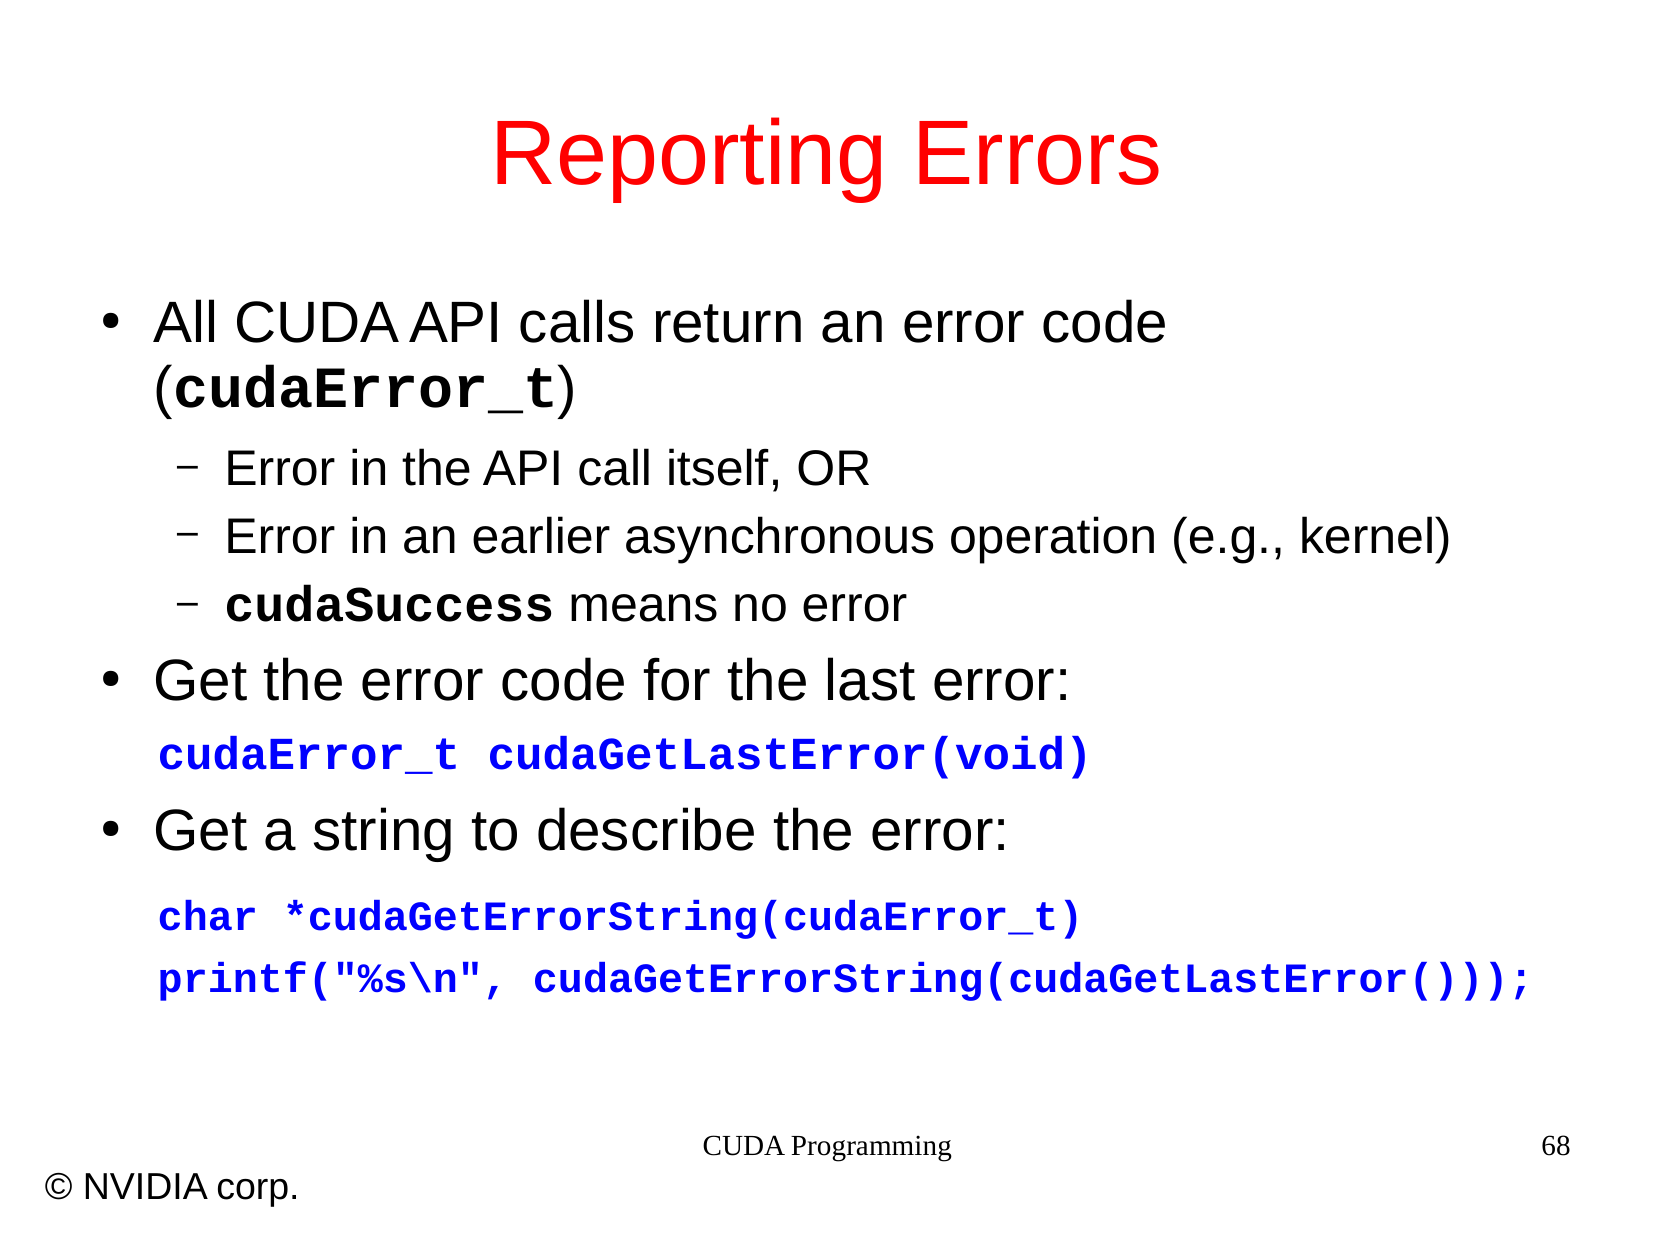

# Reporting Errors
All CUDA API calls return an error code (cudaError_t)
Error in the API call itself, OR
Error in an earlier asynchronous operation (e.g., kernel)
cudaSuccess means no error
Get the error code for the last error:
	cudaError_t cudaGetLastError(void)
Get a string to describe the error:
	char *cudaGetErrorString(cudaError_t)
	printf("%s\n", cudaGetErrorString(cudaGetLastError()));
CUDA Programming
68
© NVIDIA corp.